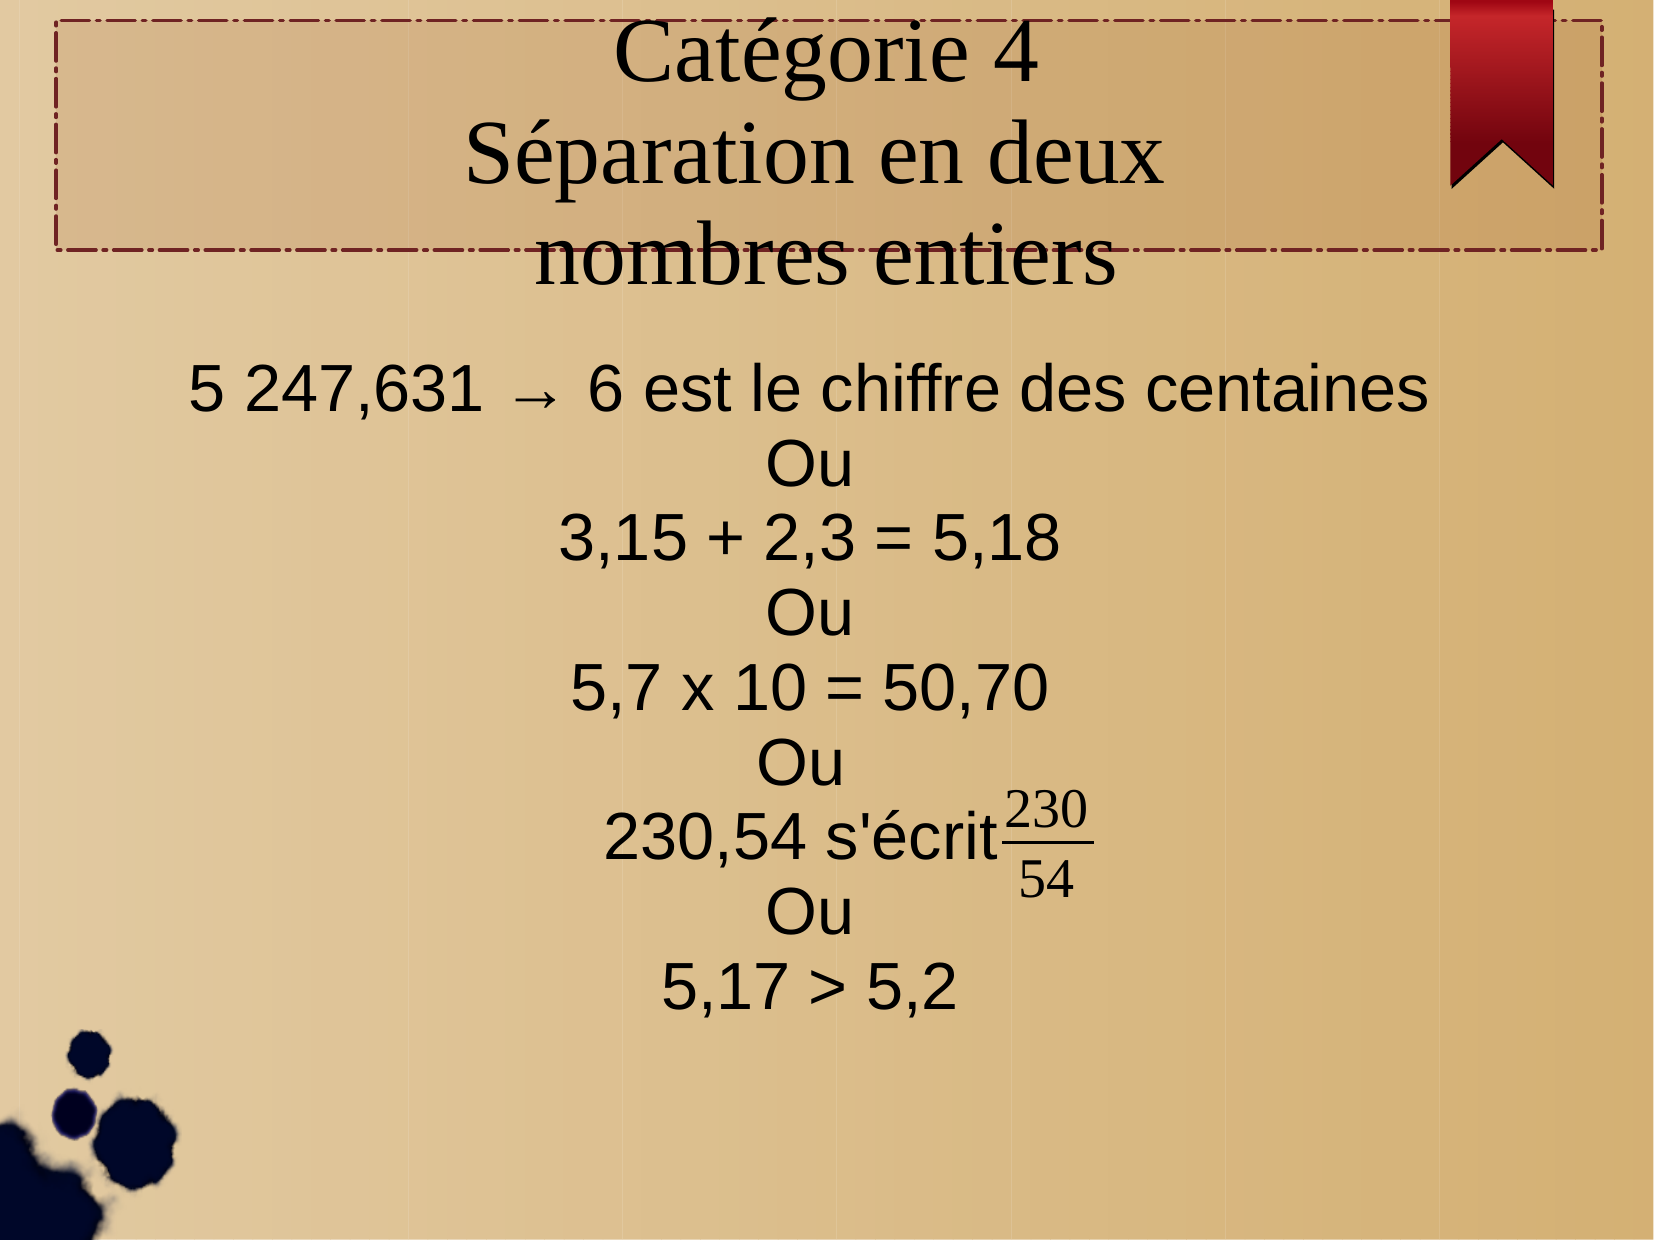

# Catégorie 4 Séparation en deux nombres entiers
5 247,631 → 6 est le chiffre des centaines
Ou
3,15 + 2,3 = 5,18
Ou
5,7 x 10 = 50,70
Ou
230,54 s'écrit
Ou
5,17 > 5,2